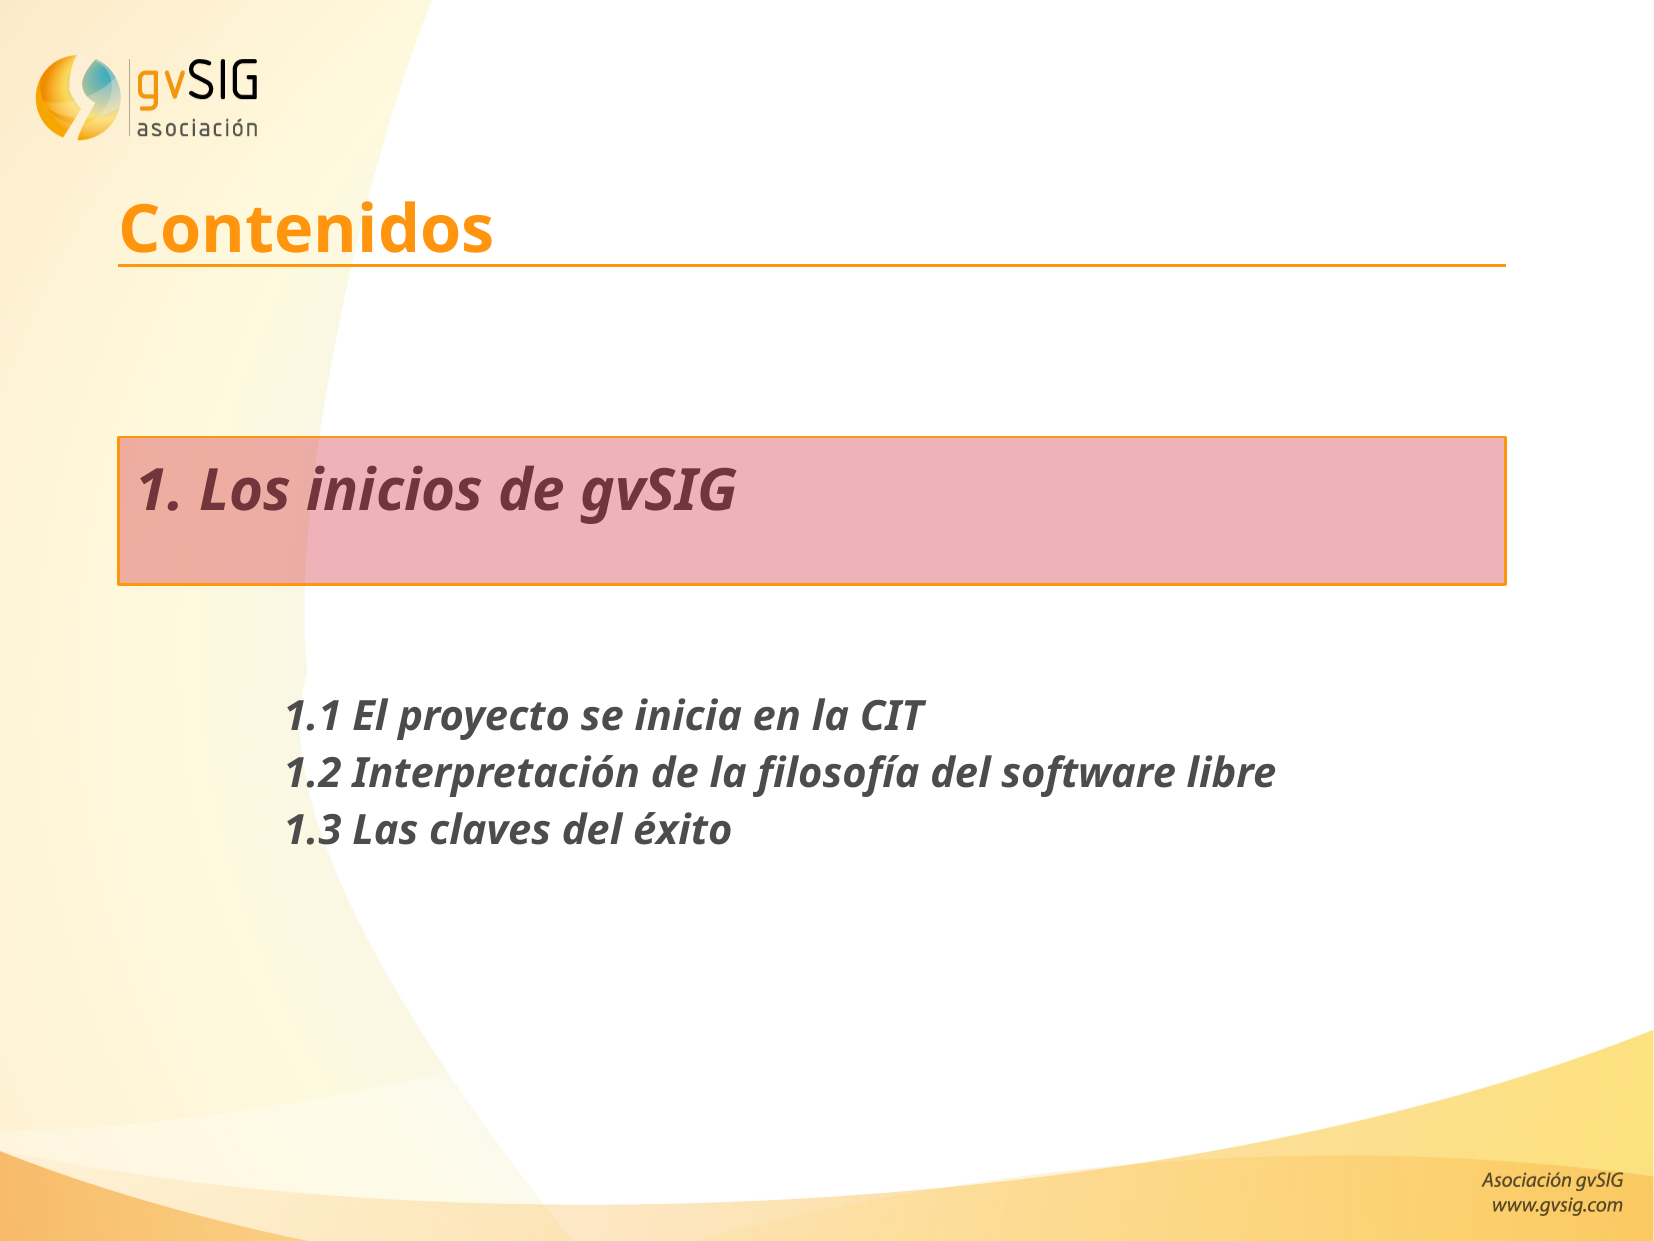

# Contenidos
1. Los inicios de gvSIG
		1.1 El proyecto se inicia en la CIT
		1.2 Interpretación de la filosofía del software libre
		1.3 Las claves del éxito